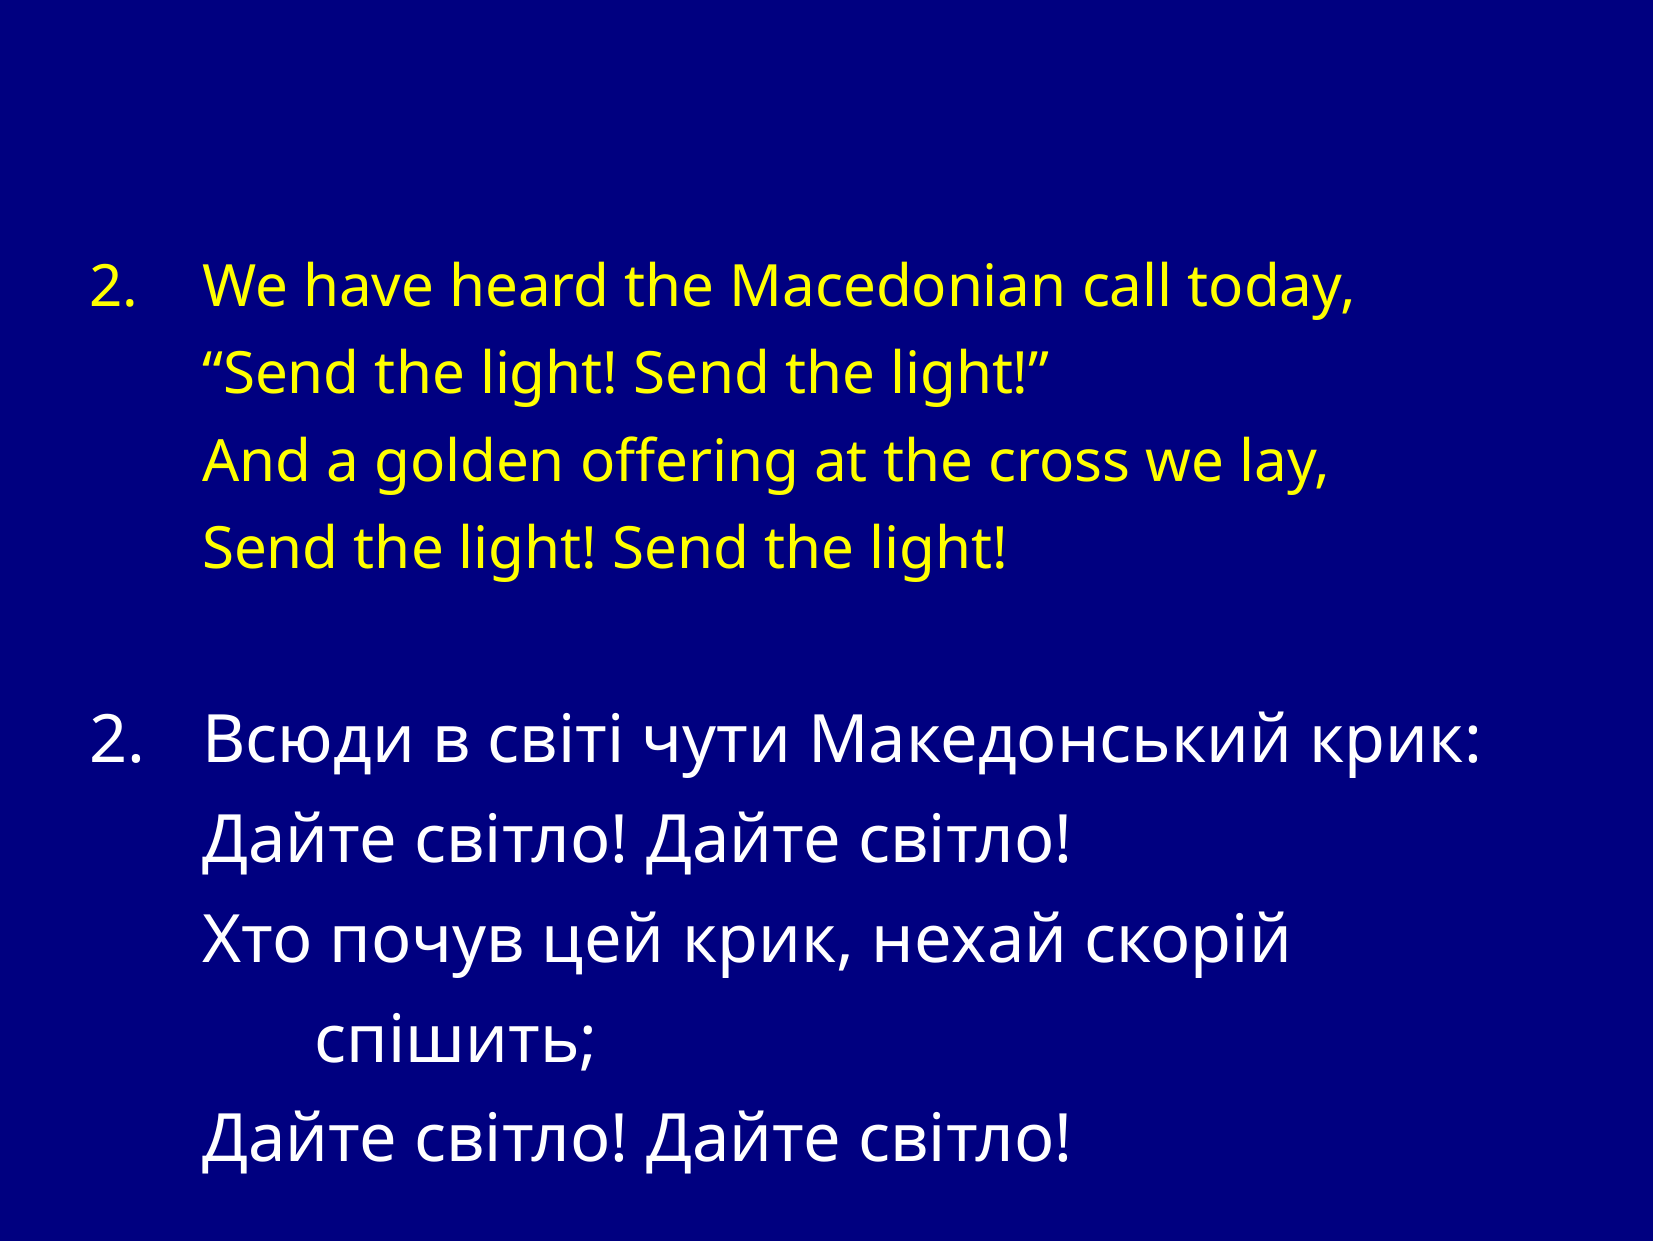

2.	We have heard the Macedonian call today,
	“Send the light! Send the light!”
	And a golden offering at the cross we lay,
	Send the light! Send the light!
2.	Всюди в світі чути Македонський крик:
	Дайте світло! Дайте світло!
	Хто почув цей крик, нехай скорій
		спішить;
	Дайте світло! Дайте світло!